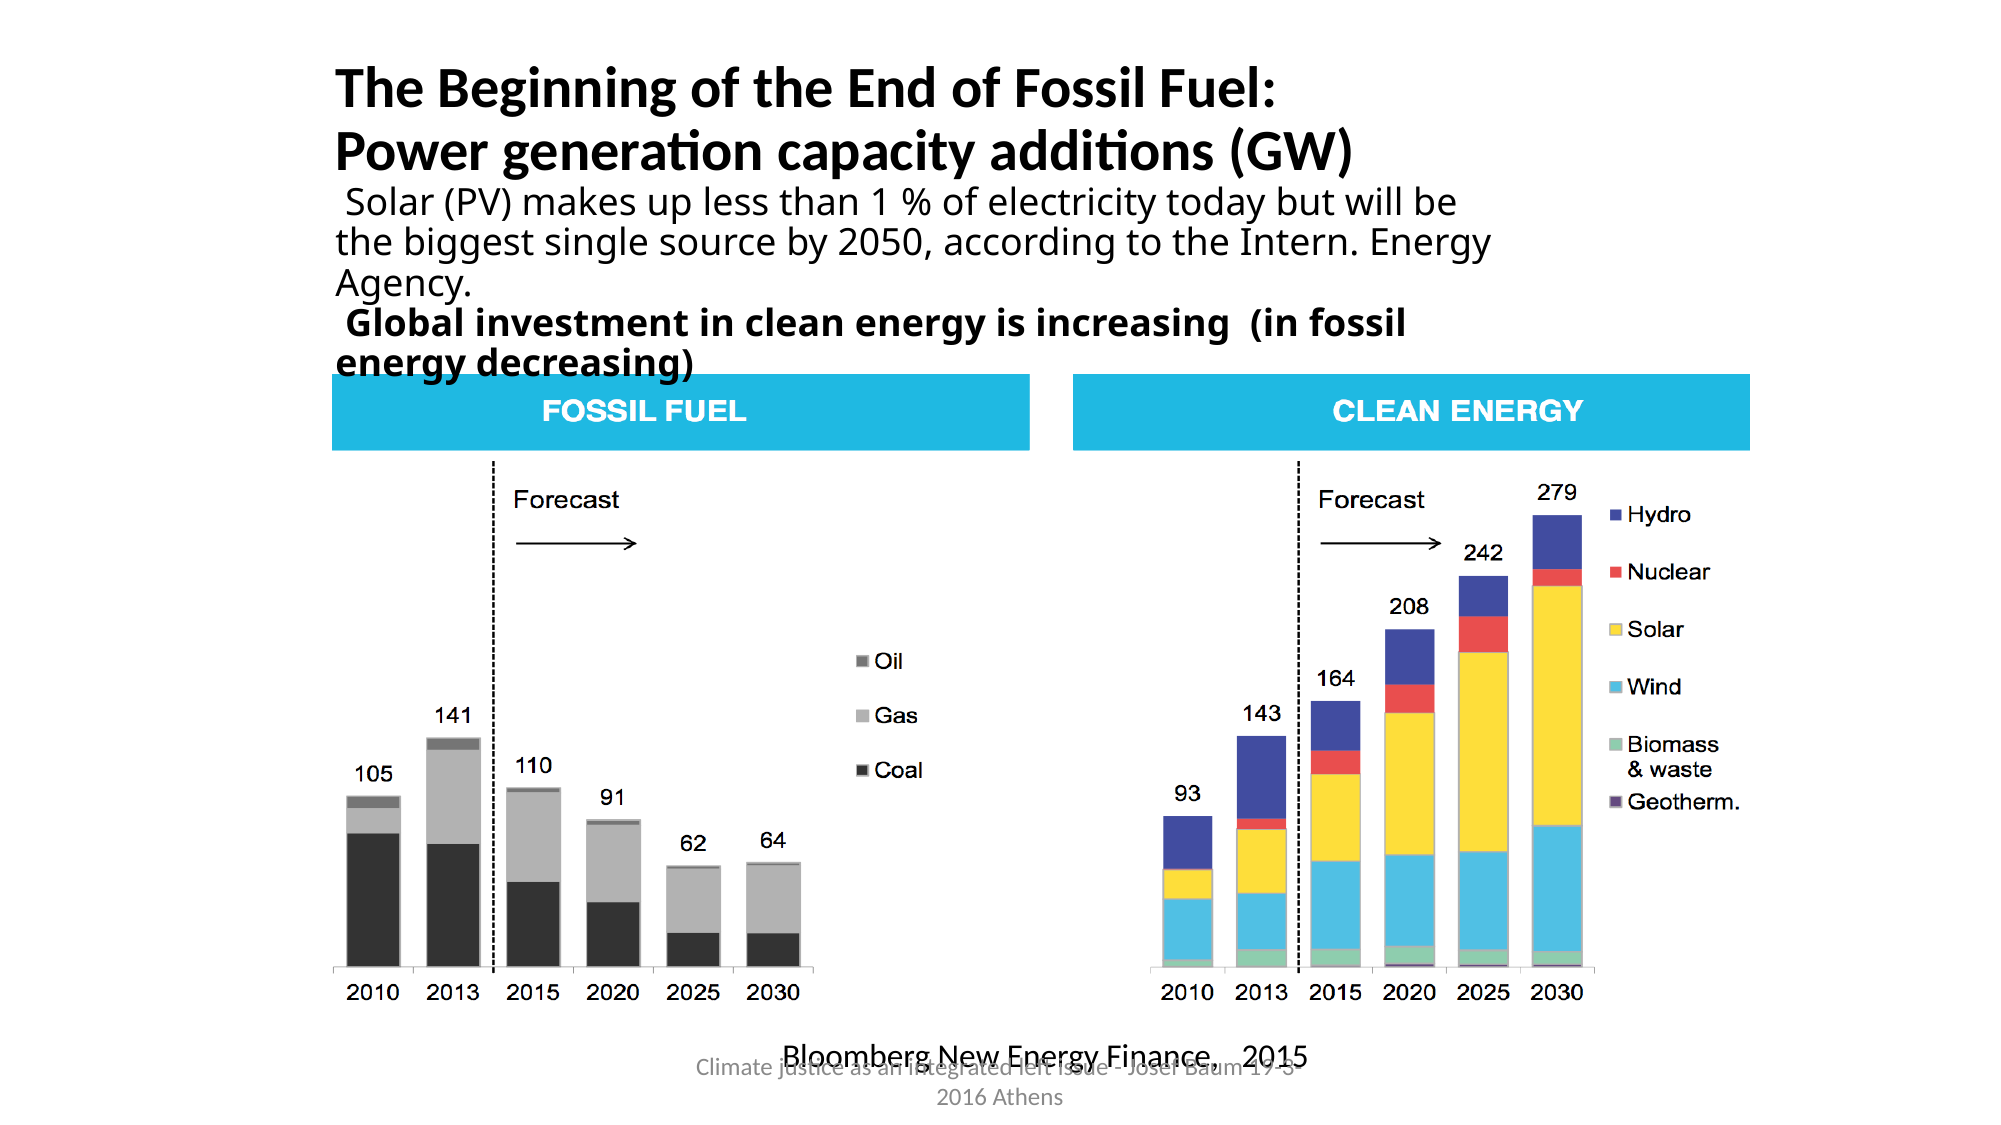

The Beginning of the End of Fossil Fuel:
Power generation capacity additions (GW)
 Solar (PV) makes up less than 1 % of electricity today but will be the biggest single source by 2050, according to the Intern. Energy Agency.
 Global investment in clean energy is increasing (in fossil energy decreasing)
#
Bloomberg New Energy Finance, 2015
Climate justice as an integrated left issue - Josef Baum 19-3-2016 Athens